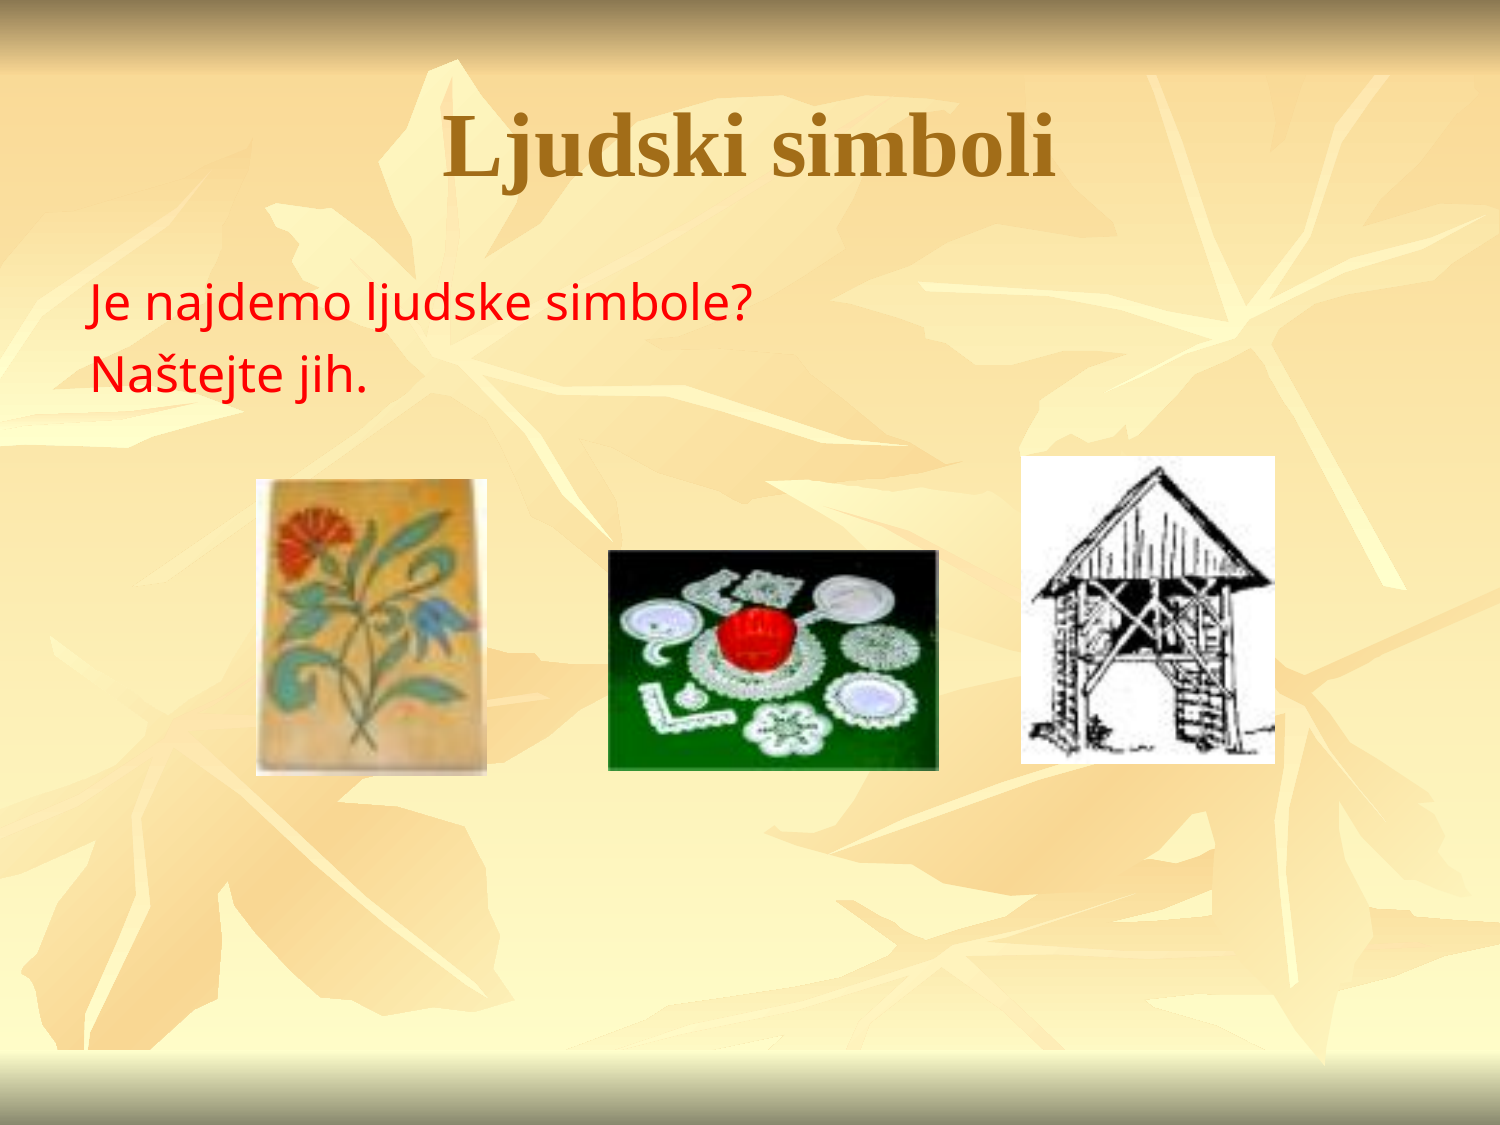

# Ljudski simboli
Je najdemo ljudske simbole?
Naštejte jih.